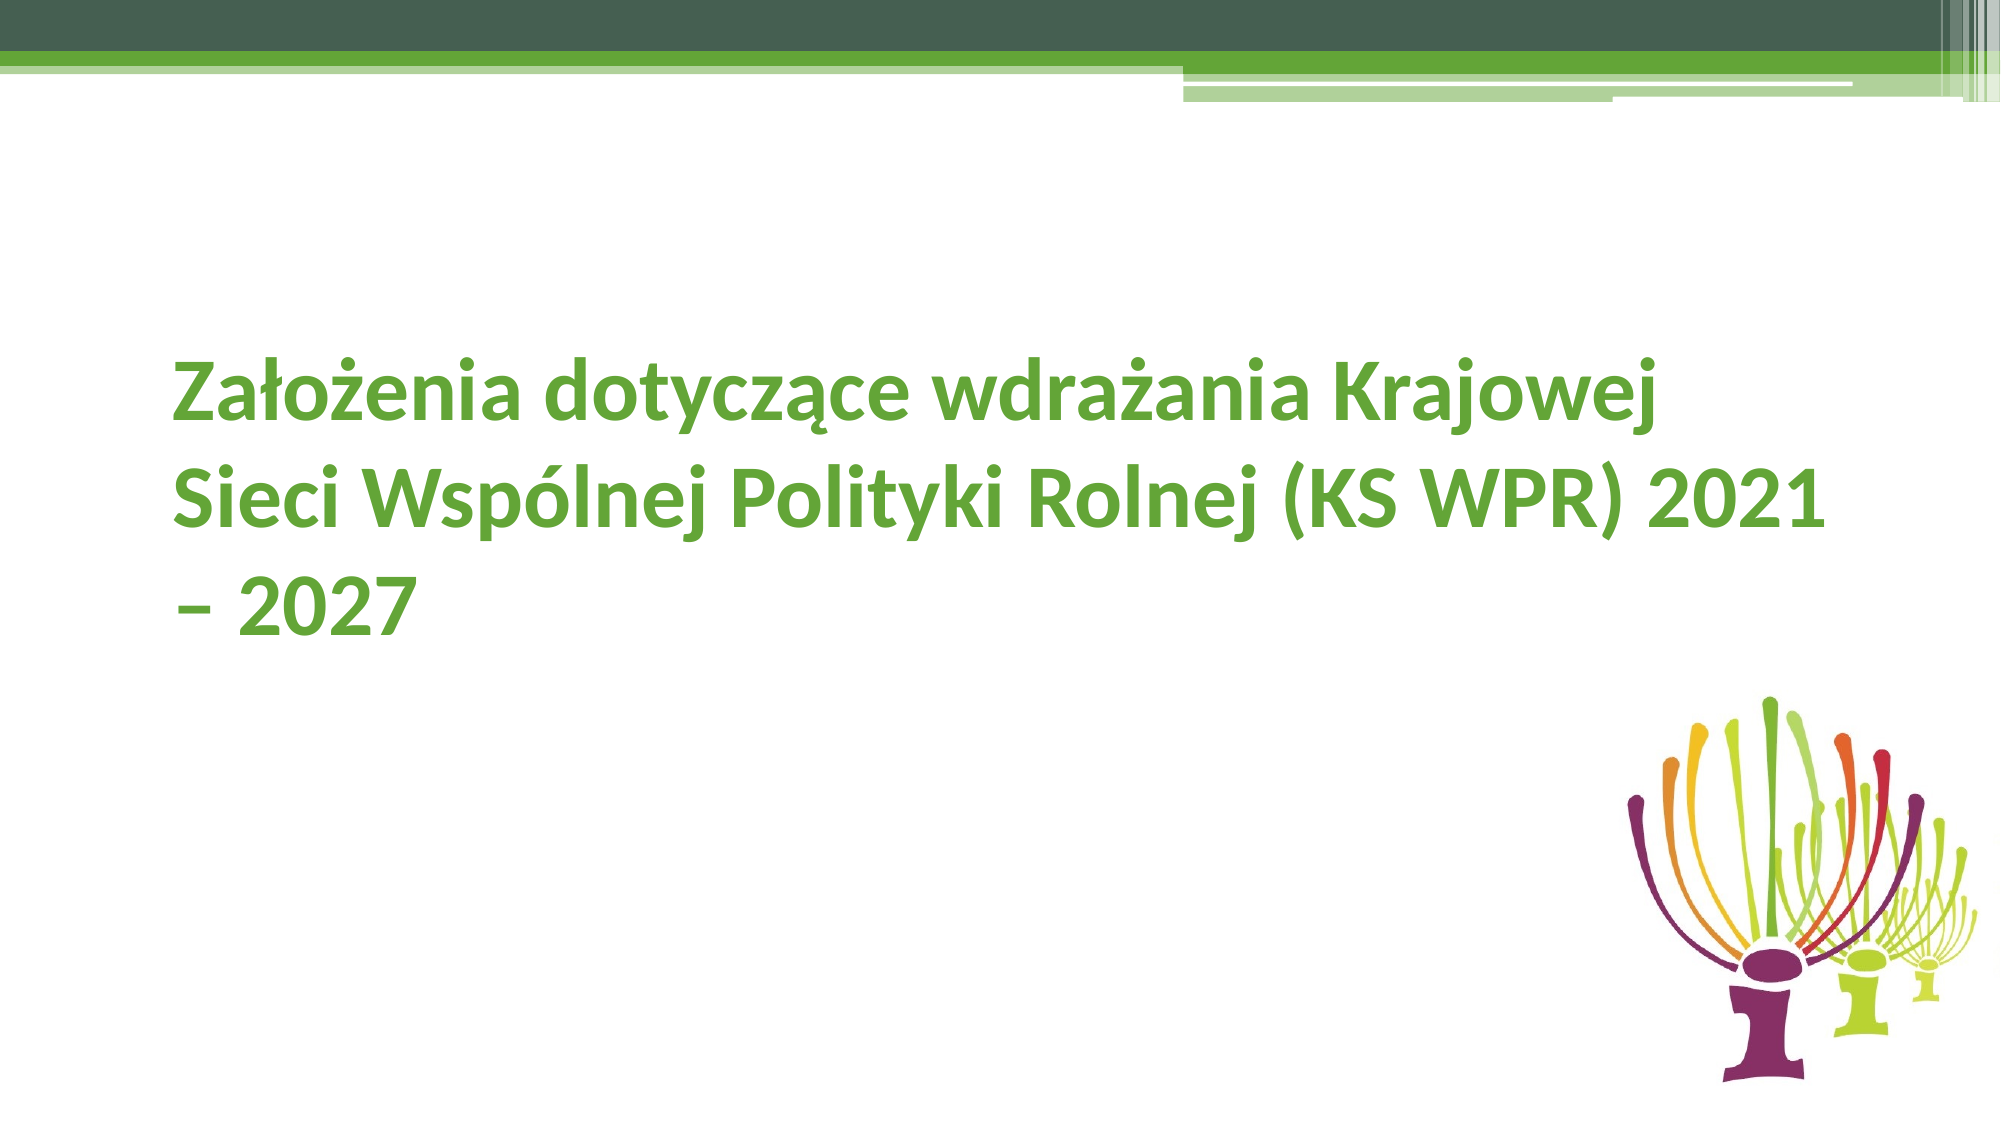

# Założenia dotyczące wdrażania Krajowej Sieci Wspólnej Polityki Rolnej (KS WPR) 2021 – 2027